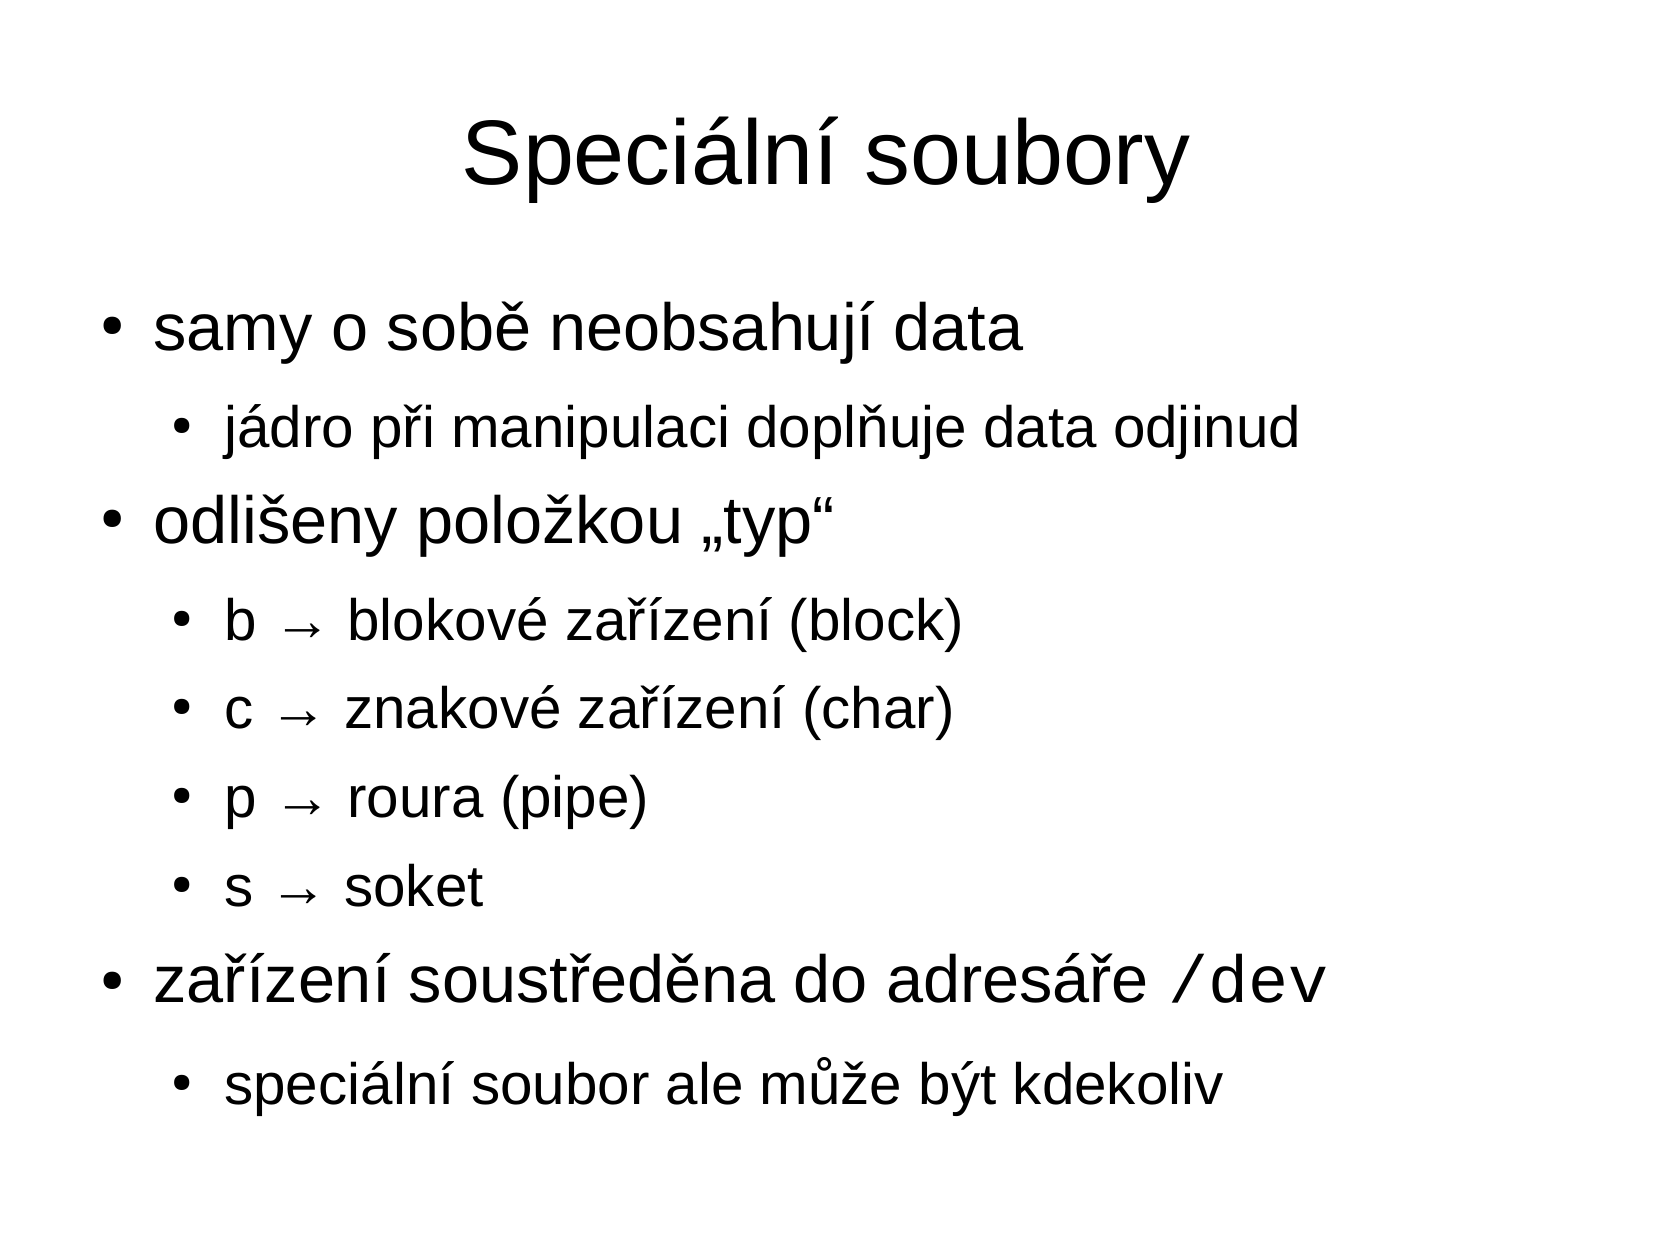

# Speciální soubory
samy o sobě neobsahují data
jádro při manipulaci doplňuje data odjinud
odlišeny položkou „typ“
b → blokové zařízení (block)
c → znakové zařízení (char)
p → roura (pipe)
s → soket
zařízení soustředěna do adresáře /dev
speciální soubor ale může být kdekoliv